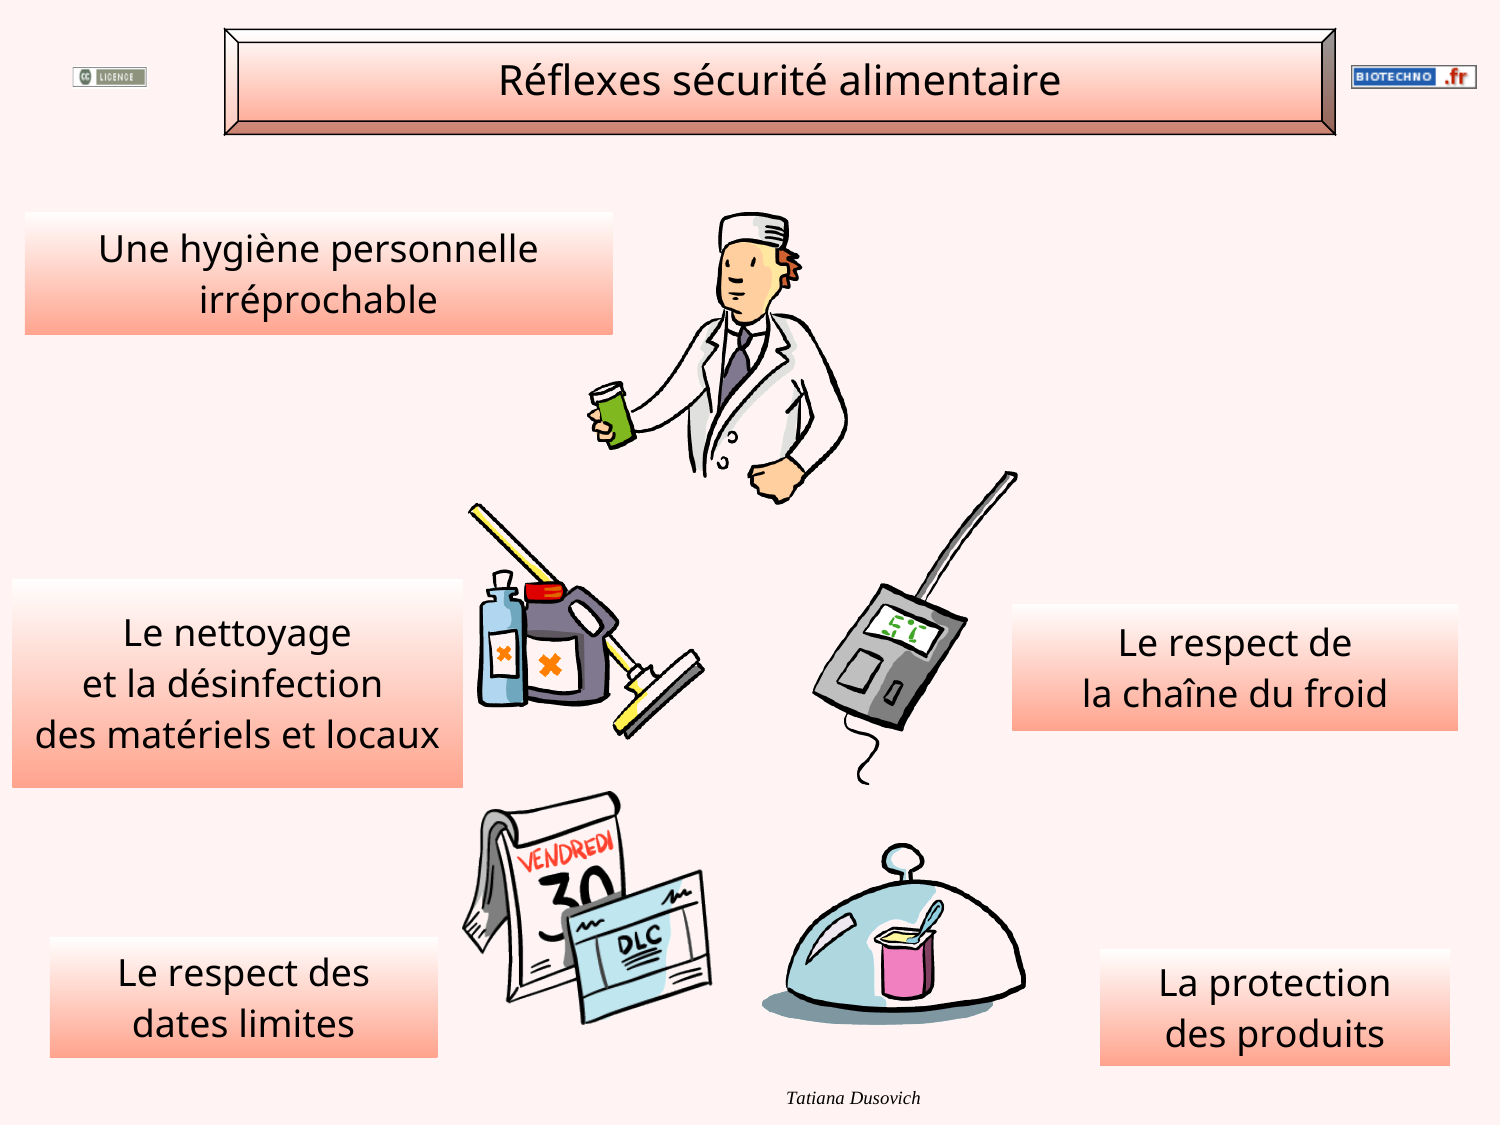

Réflexes sécurité alimentaire
Une hygiène personnelle
irréprochable
Le nettoyage
et la désinfection
des matériels et locaux
Le respect de
la chaîne du froid
Le respect des
dates limites
La protection
des produits
Tatiana Dusovich